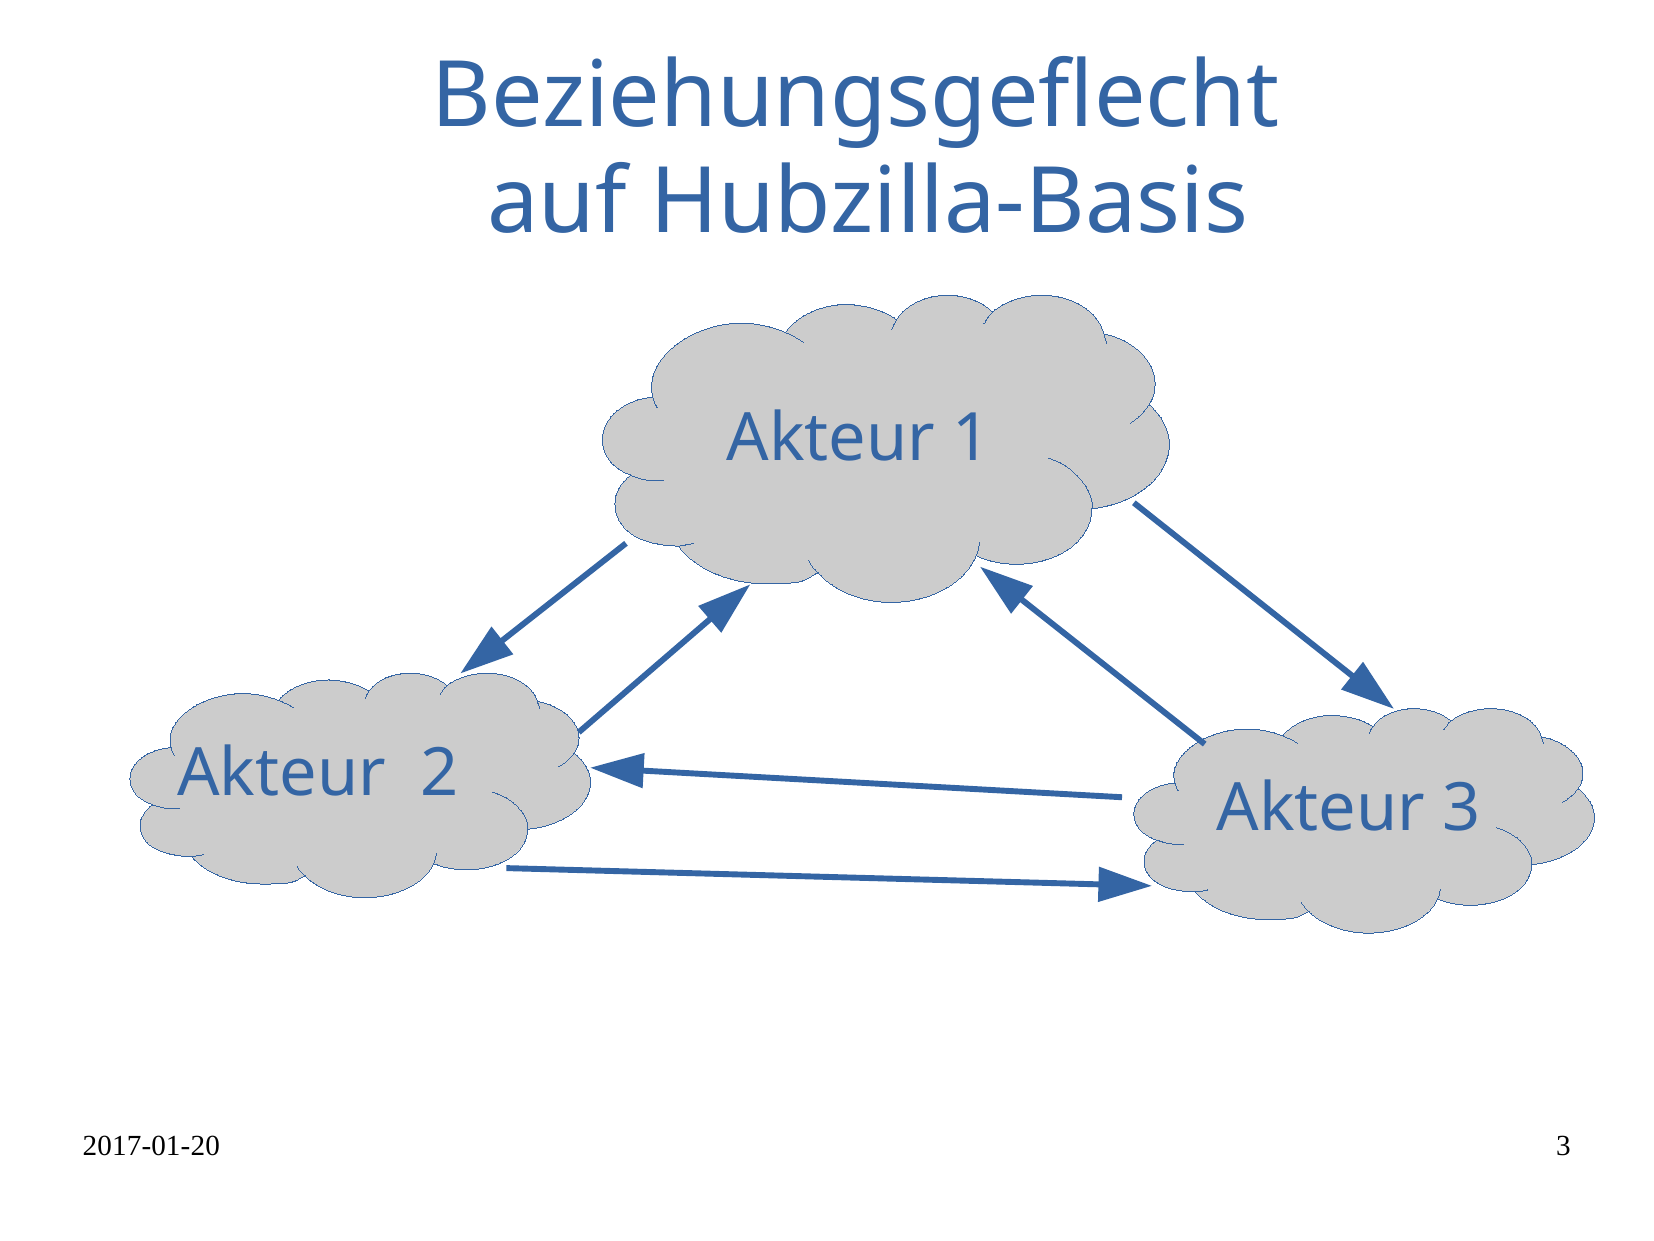

# Beziehungsgeflecht auf Hubzilla-Basis
Akteur 1
Akteur 2
Akteur 3
2017-01-20
3